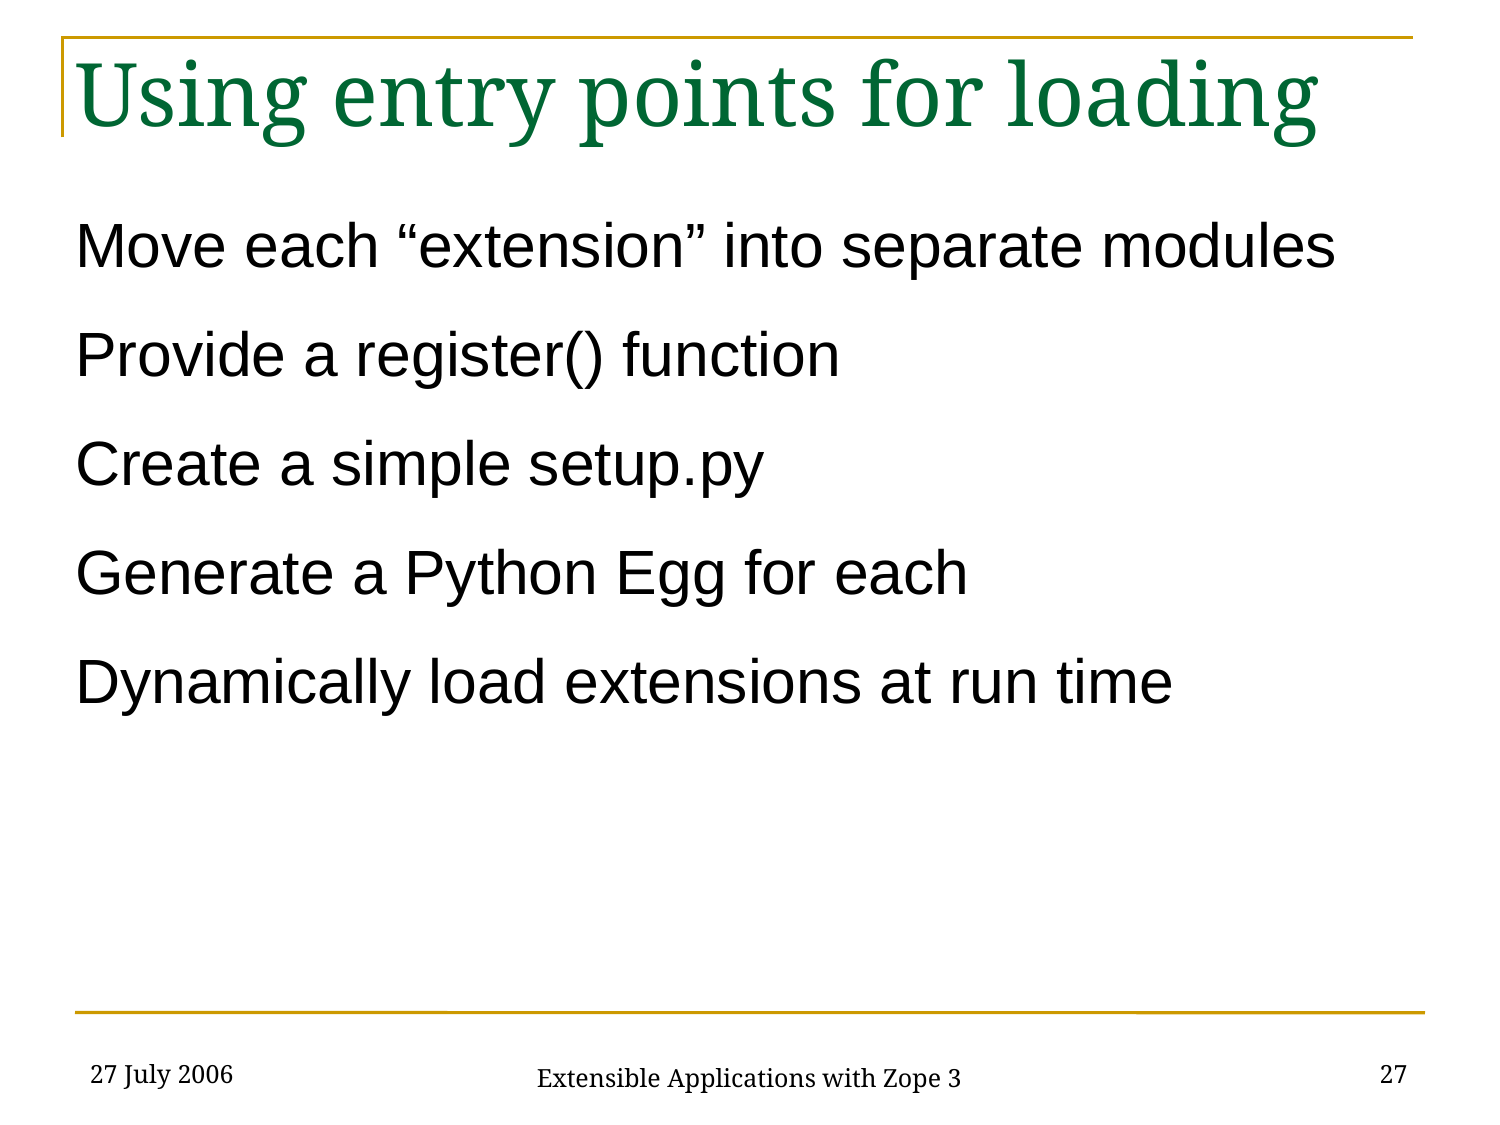

# Using entry points for loading
Move each “extension” into separate modules
Provide a register() function
Create a simple setup.py
Generate a Python Egg for each
Dynamically load extensions at run time
Extensible Applications with Zope 3
27 July 2006
27